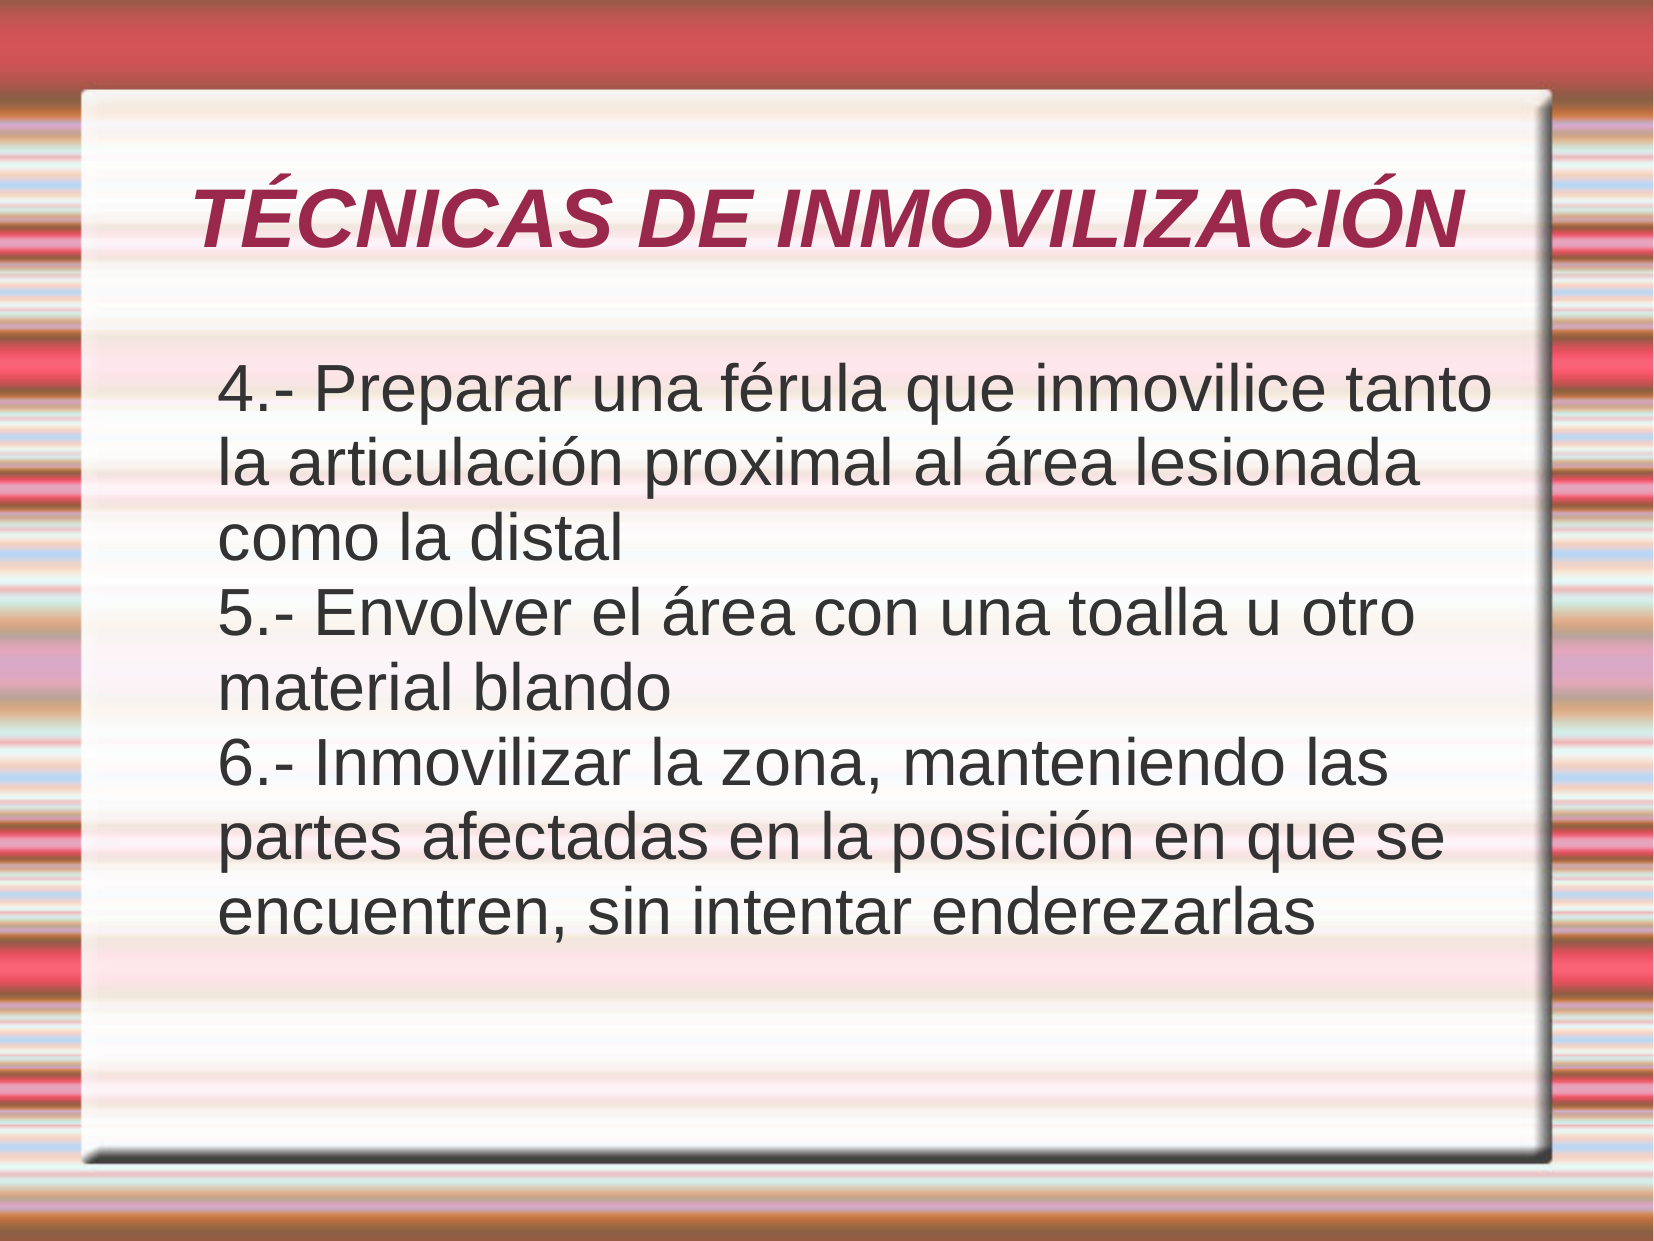

# TÉCNICAS DE INMOVILIZACIÓN
4.- Preparar una férula que inmovilice tanto la articulación proximal al área lesionada como la distal
5.- Envolver el área con una toalla u otro material blando
6.- Inmovilizar la zona, manteniendo las partes afectadas en la posición en que se encuentren, sin intentar enderezarlas